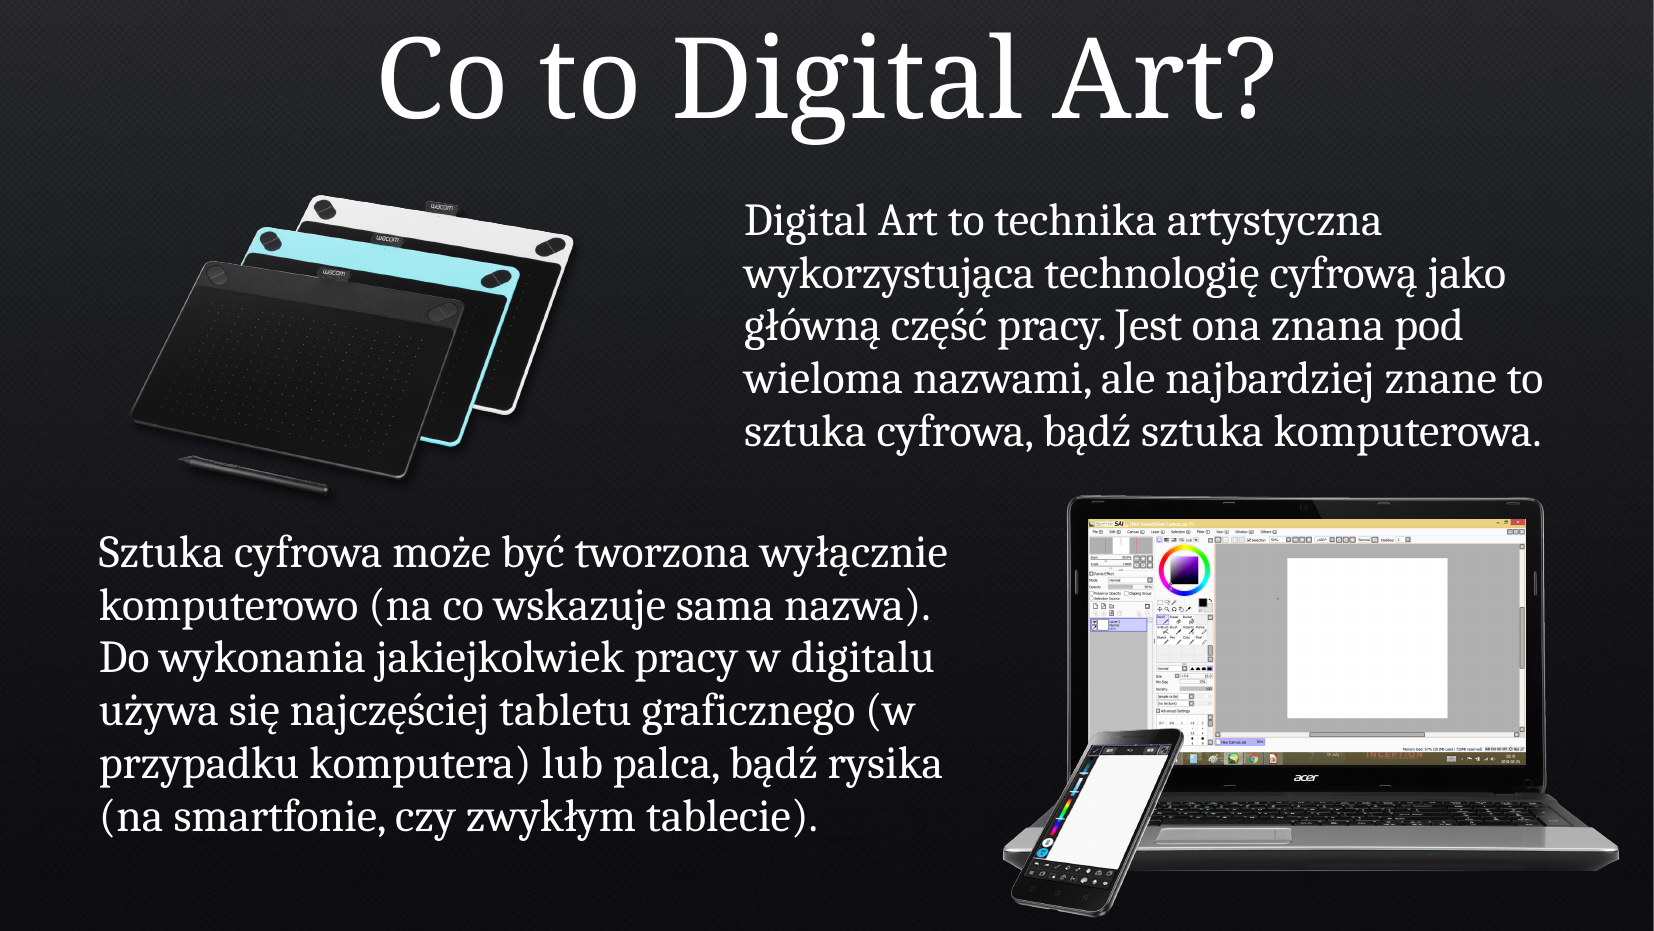

# Co to Digital Art?
Digital Art to technika artystyczna wykorzystująca technologię cyfrową jako główną część pracy. Jest ona znana pod wieloma nazwami, ale najbardziej znane to sztuka cyfrowa, bądź sztuka komputerowa.
Sztuka cyfrowa może być tworzona wyłącznie komputerowo (na co wskazuje sama nazwa). Do wykonania jakiejkolwiek pracy w digitalu używa się najczęściej tabletu graficznego (w przypadku komputera) lub palca, bądź rysika (na smartfonie, czy zwykłym tablecie).